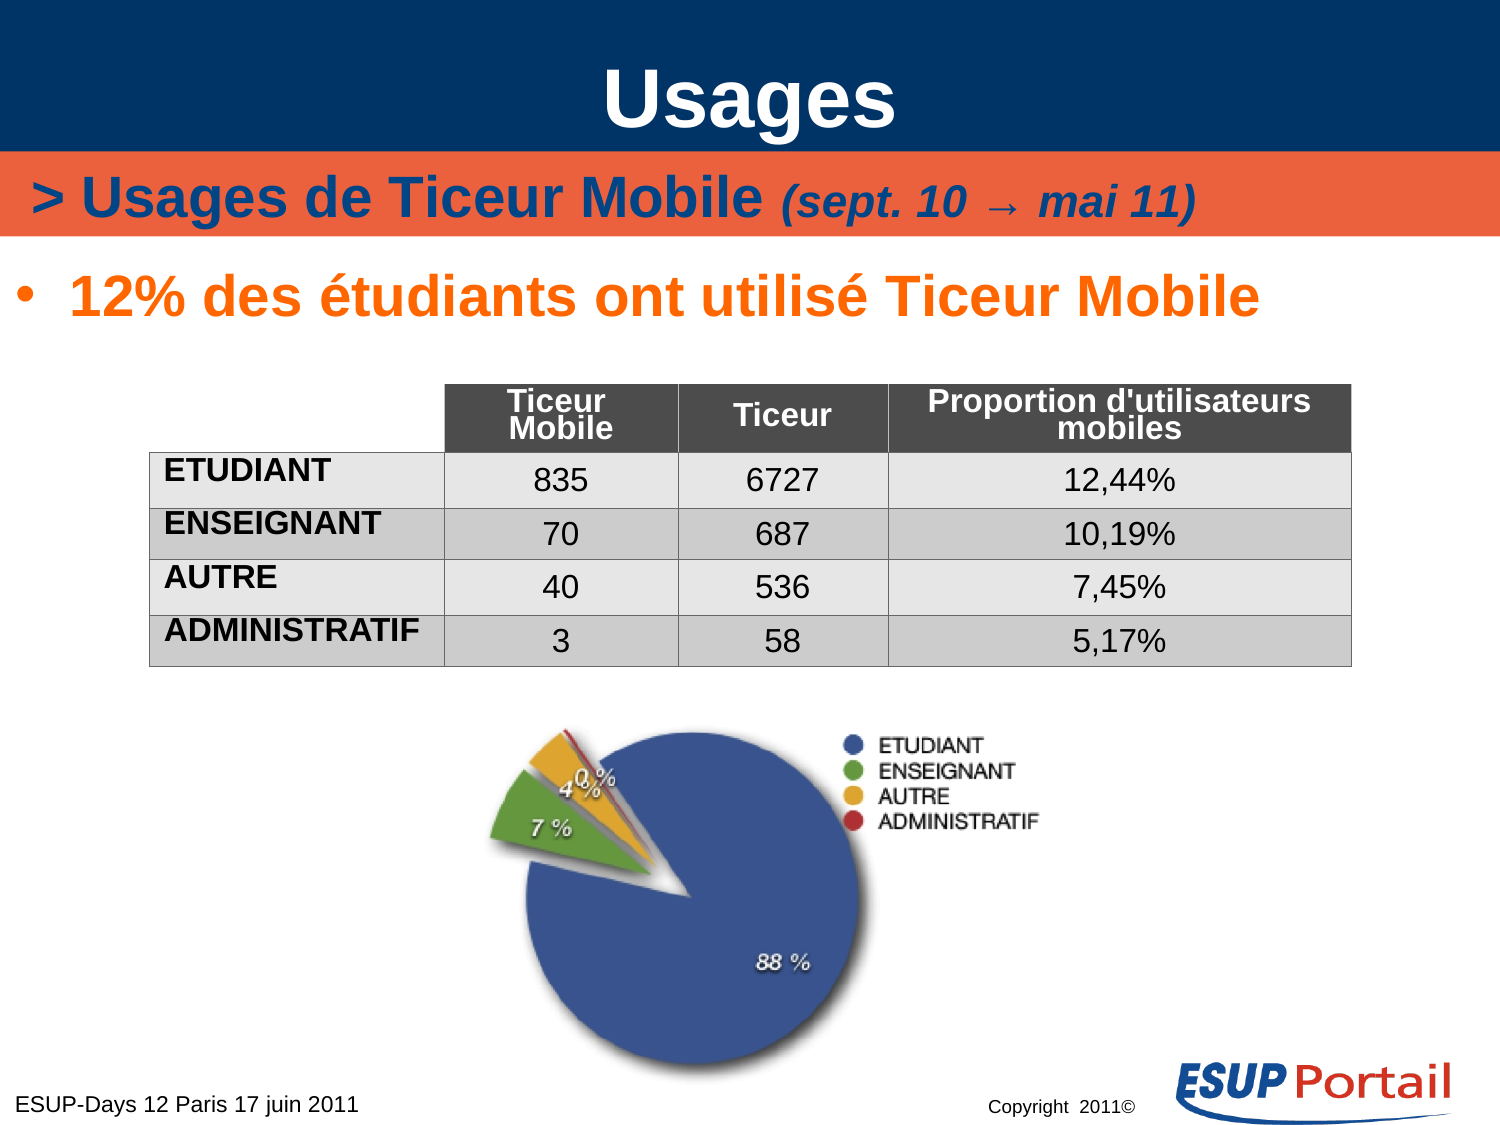

Usages
 > Usages de Ticeur Mobile (sept. 10 → mai 11)
12% des étudiants ont utilisé Ticeur Mobile
| | Ticeur Mobile | Ticeur | Proportion d'utilisateurs mobiles |
| --- | --- | --- | --- |
| ETUDIANT | 835 | 6727 | 12,44% |
| ENSEIGNANT | 70 | 687 | 10,19% |
| AUTRE | 40 | 536 | 7,45% |
| ADMINISTRATIF | 3 | 58 | 5,17% |
ESUP-Days 12 Paris 17 juin 2011